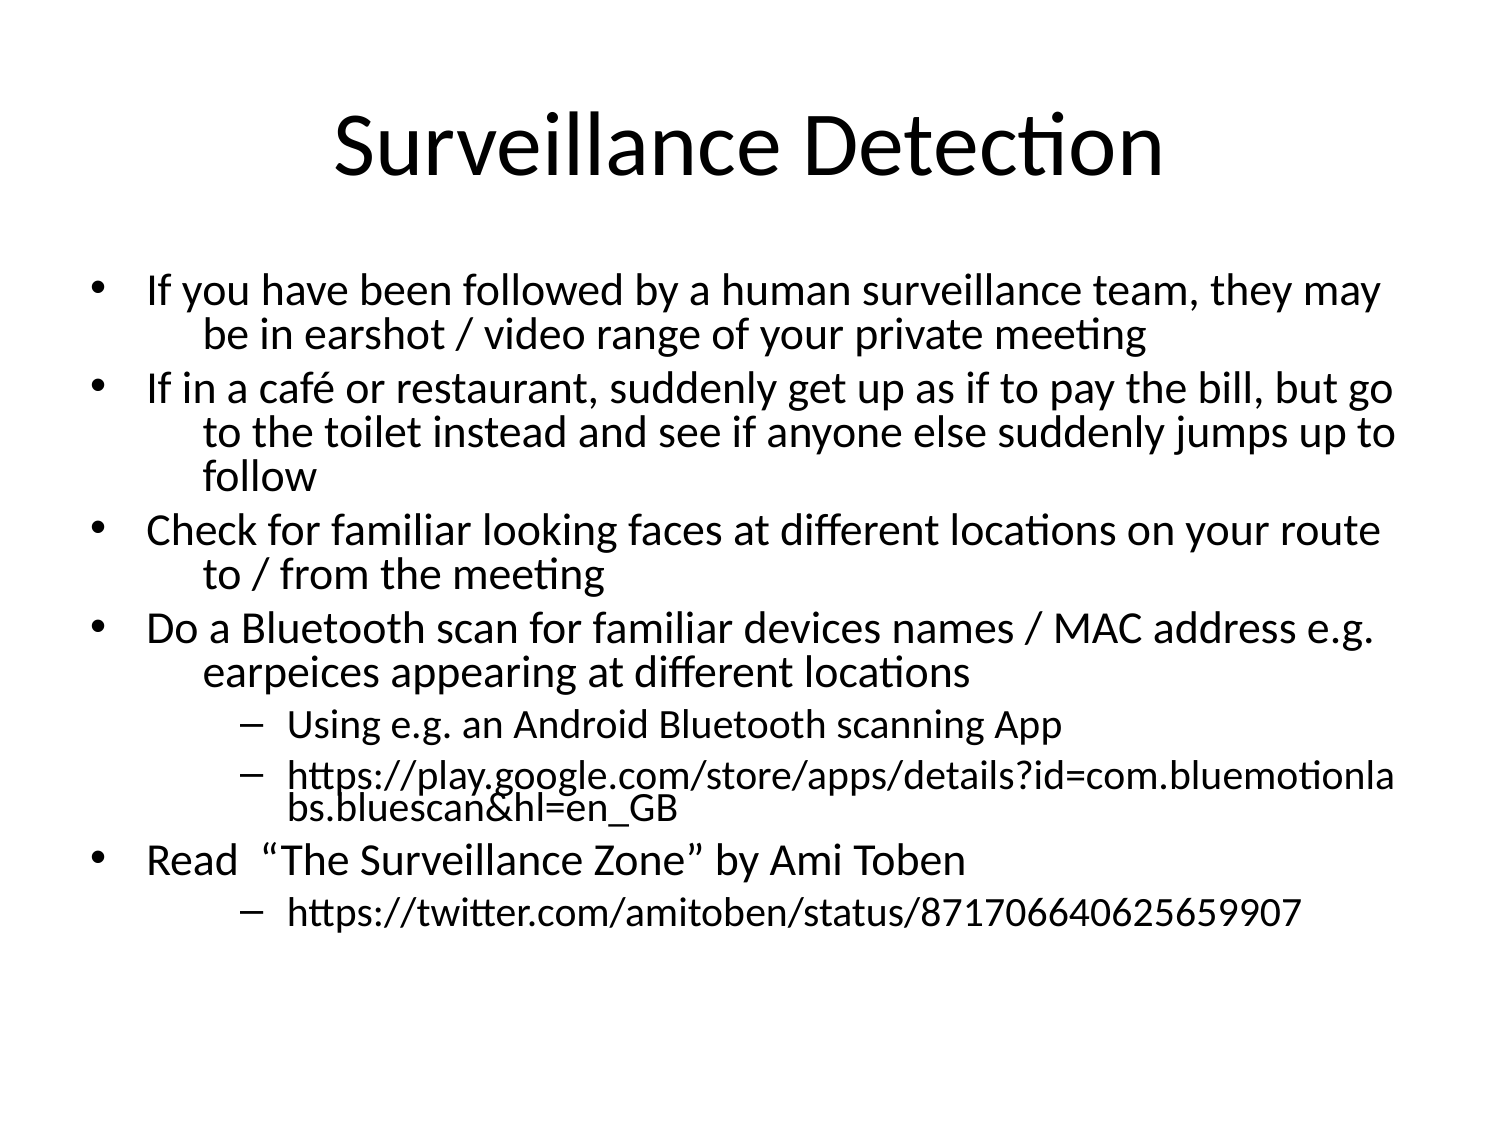

# Surveillance Detection
If you have been followed by a human surveillance team, they may be in earshot / video range of your private meeting
If in a café or restaurant, suddenly get up as if to pay the bill, but go to the toilet instead and see if anyone else suddenly jumps up to follow
Check for familiar looking faces at different locations on your route to / from the meeting
Do a Bluetooth scan for familiar devices names / MAC address e.g. earpeices appearing at different locations
Using e.g. an Android Bluetooth scanning App
https://play.google.com/store/apps/details?id=com.bluemotionlabs.bluescan&hl=en_GB
Read “The Surveillance Zone” by Ami Toben
https://twitter.com/amitoben/status/871706640625659907